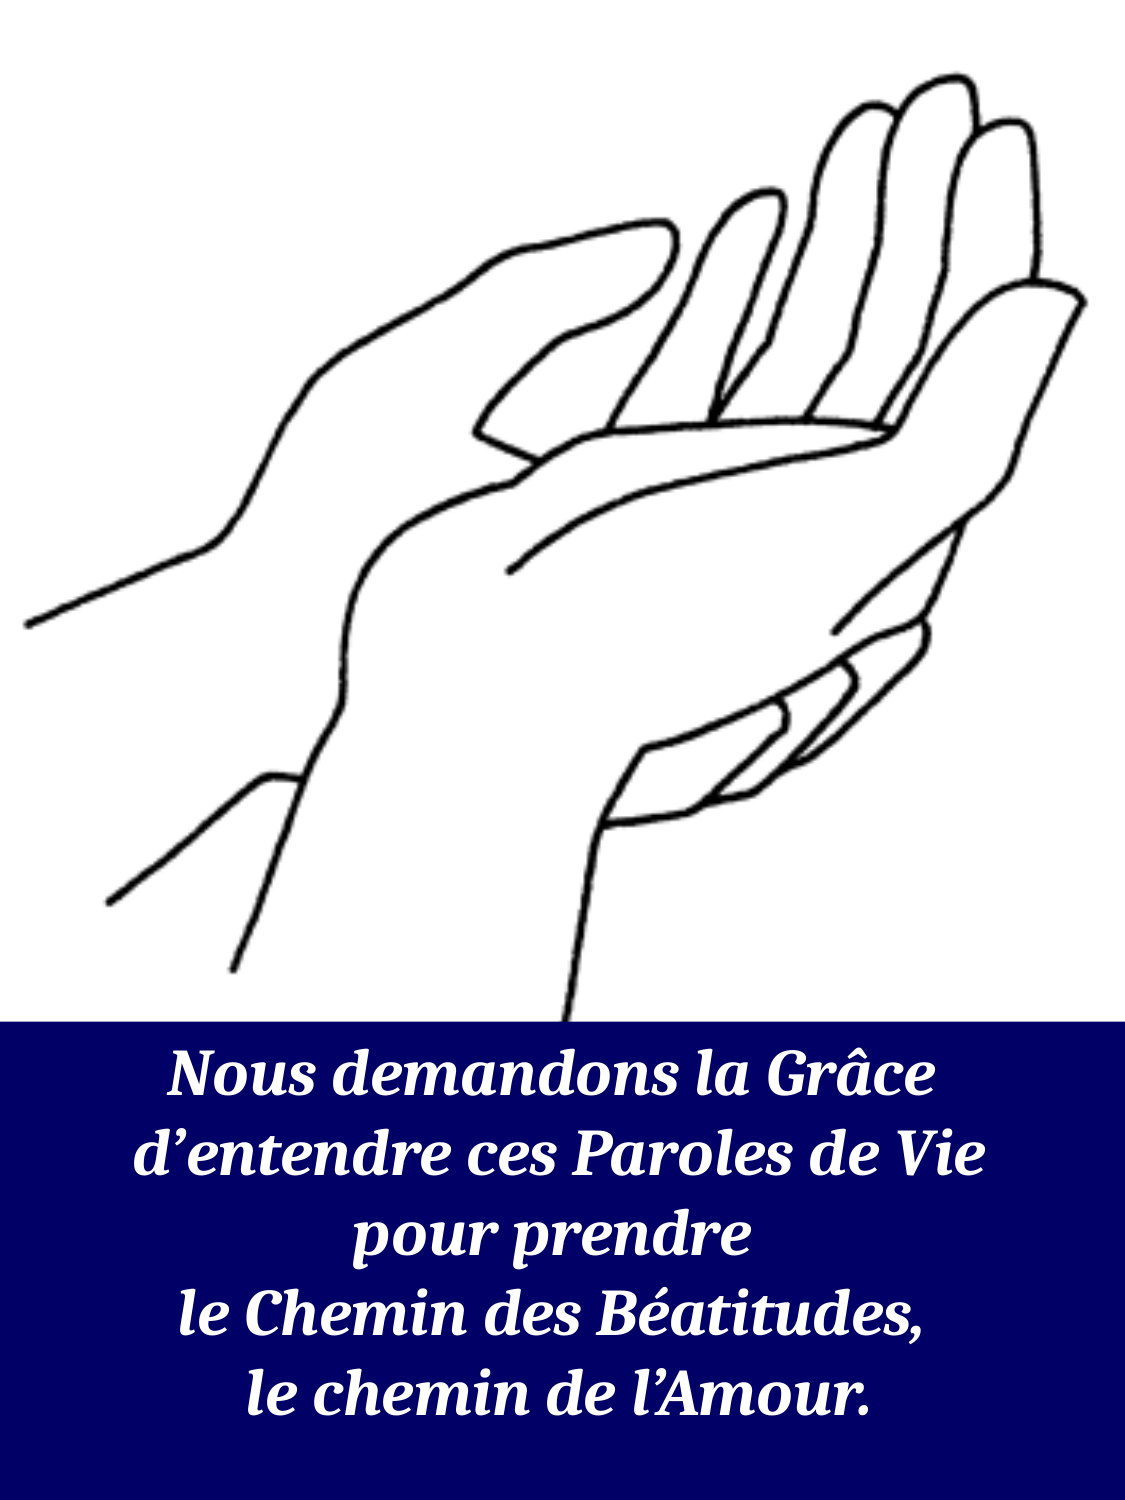

Nous demandons la Grâce
d’entendre ces Paroles de Vie
pour prendre
le Chemin des Béatitudes,
le chemin de l’Amour.